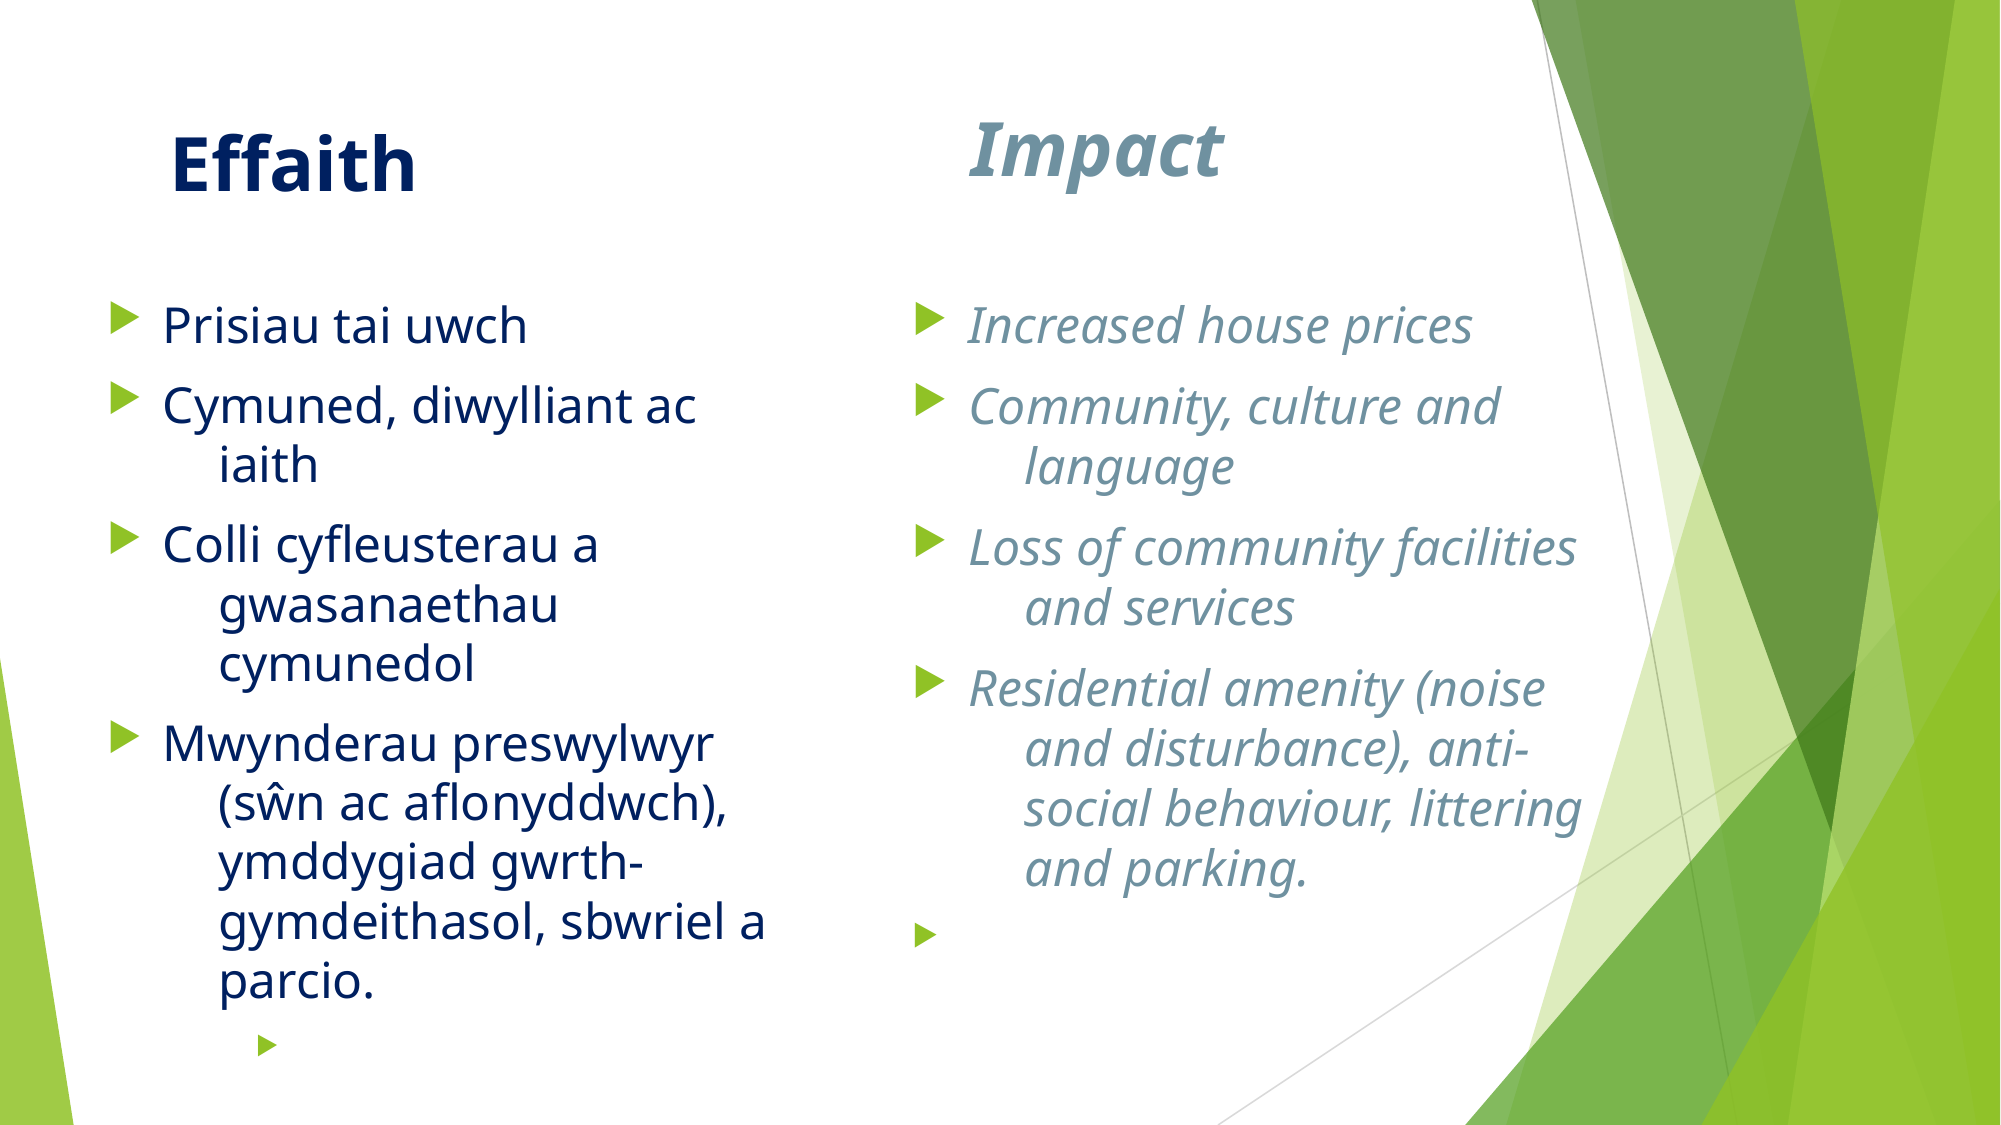

# Impact
Effaith
Prisiau tai uwch
Cymuned, diwylliant ac iaith
Colli cyfleusterau a gwasanaethau cymunedol
Mwynderau preswylwyr (sŵn ac aflonyddwch), ymddygiad gwrth-gymdeithasol, sbwriel a parcio.
Increased house prices
Community, culture and language
Loss of community facilities and services
Residential amenity (noise and disturbance), anti-social behaviour, littering and parking.